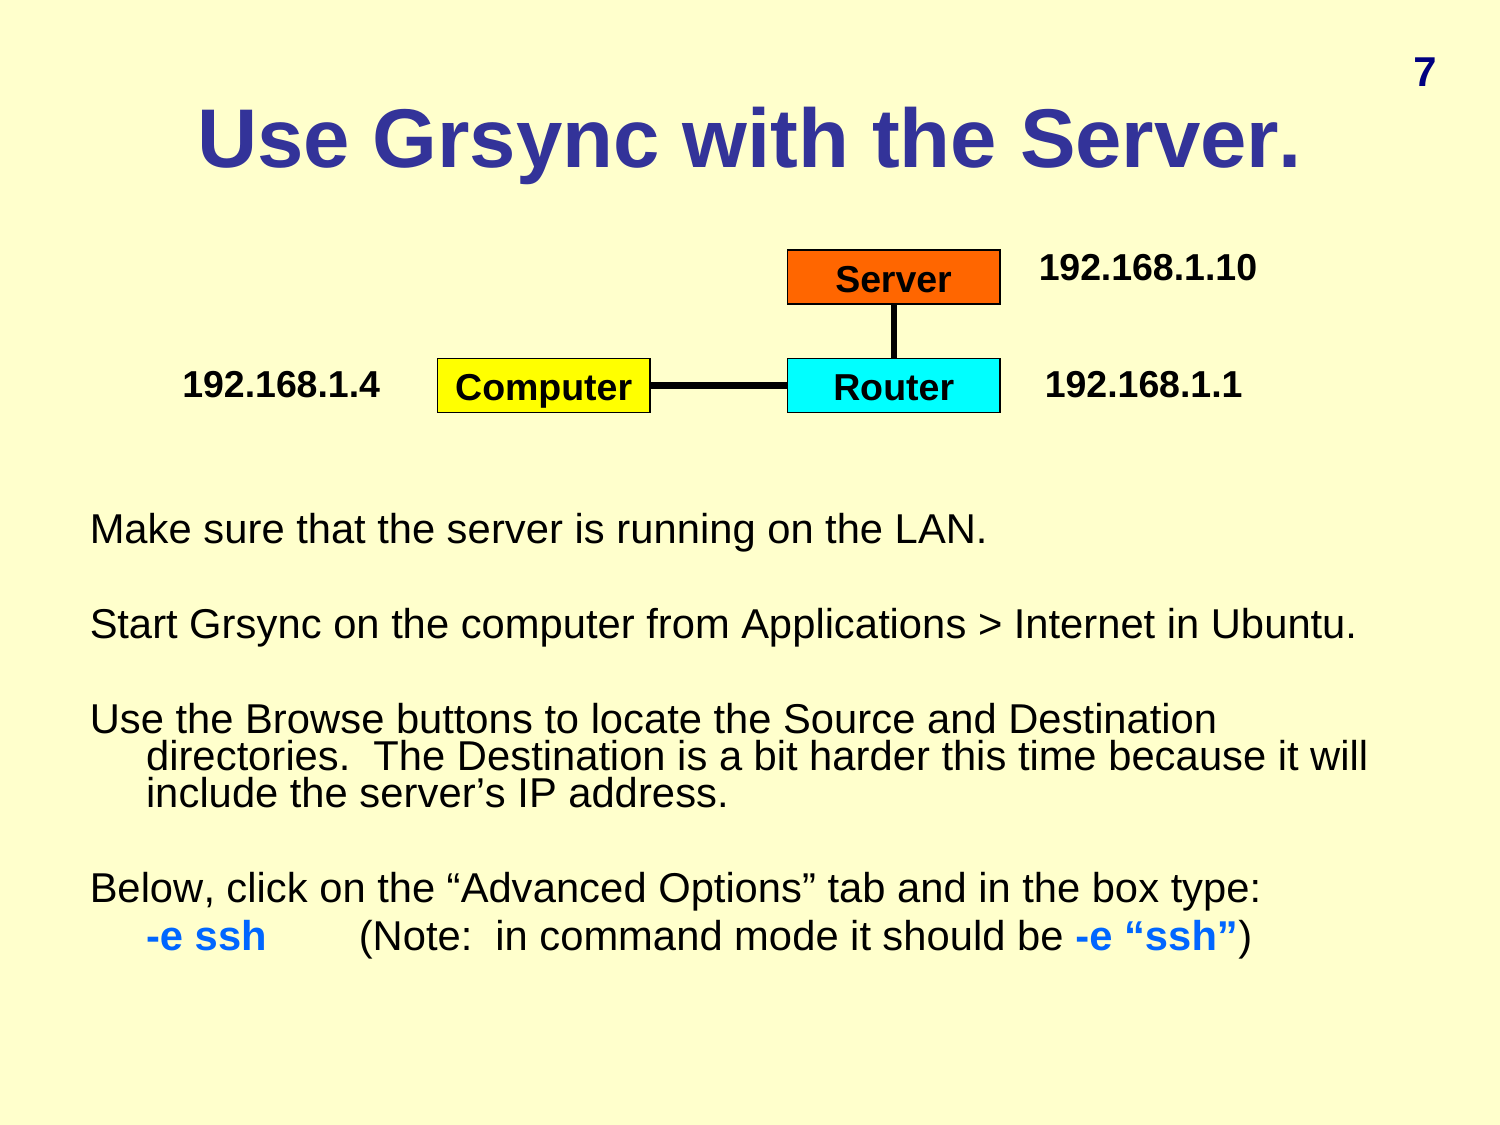

7
# Use Grsync with the Server.
Make sure that the server is running on the LAN.
Start Grsync on the computer from Applications > Internet in Ubuntu.
Use the Browse buttons to locate the Source and Destination directories. The Destination is a bit harder this time because it will include the server’s IP address.
Below, click on the “Advanced Options” tab and in the box type:
	-e ssh (Note: in command mode it should be -e “ssh”)
192.168.1.10
Server
Computer
Router
192.168.1.4
192.168.1.1